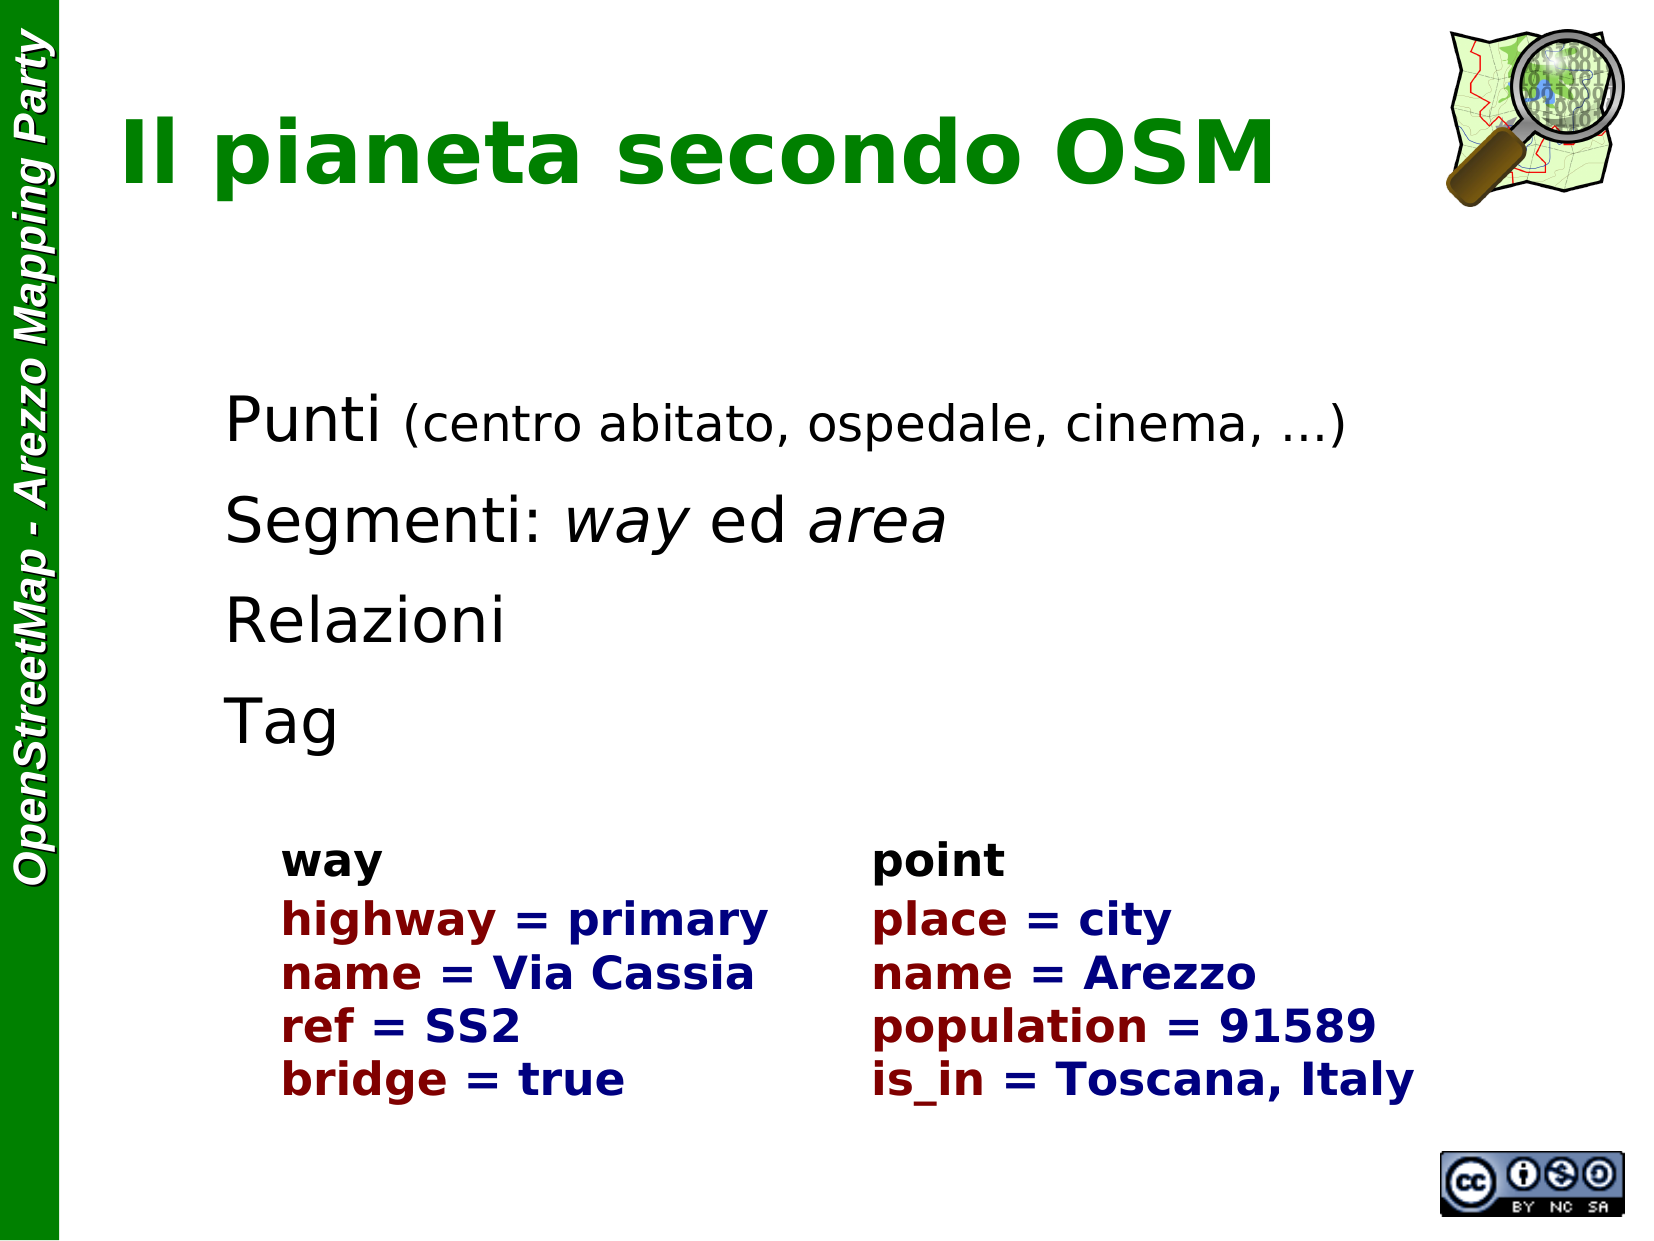

# Il pianeta secondo OSM
Punti (centro abitato, ospedale, cinema, ...)
Segmenti: way ed area
Relazioni
Tag
way
highway = primary
name = Via Cassia
ref = SS2
bridge = true
point
place = city
name = Arezzo
population = 91589
is_in = Toscana, Italy